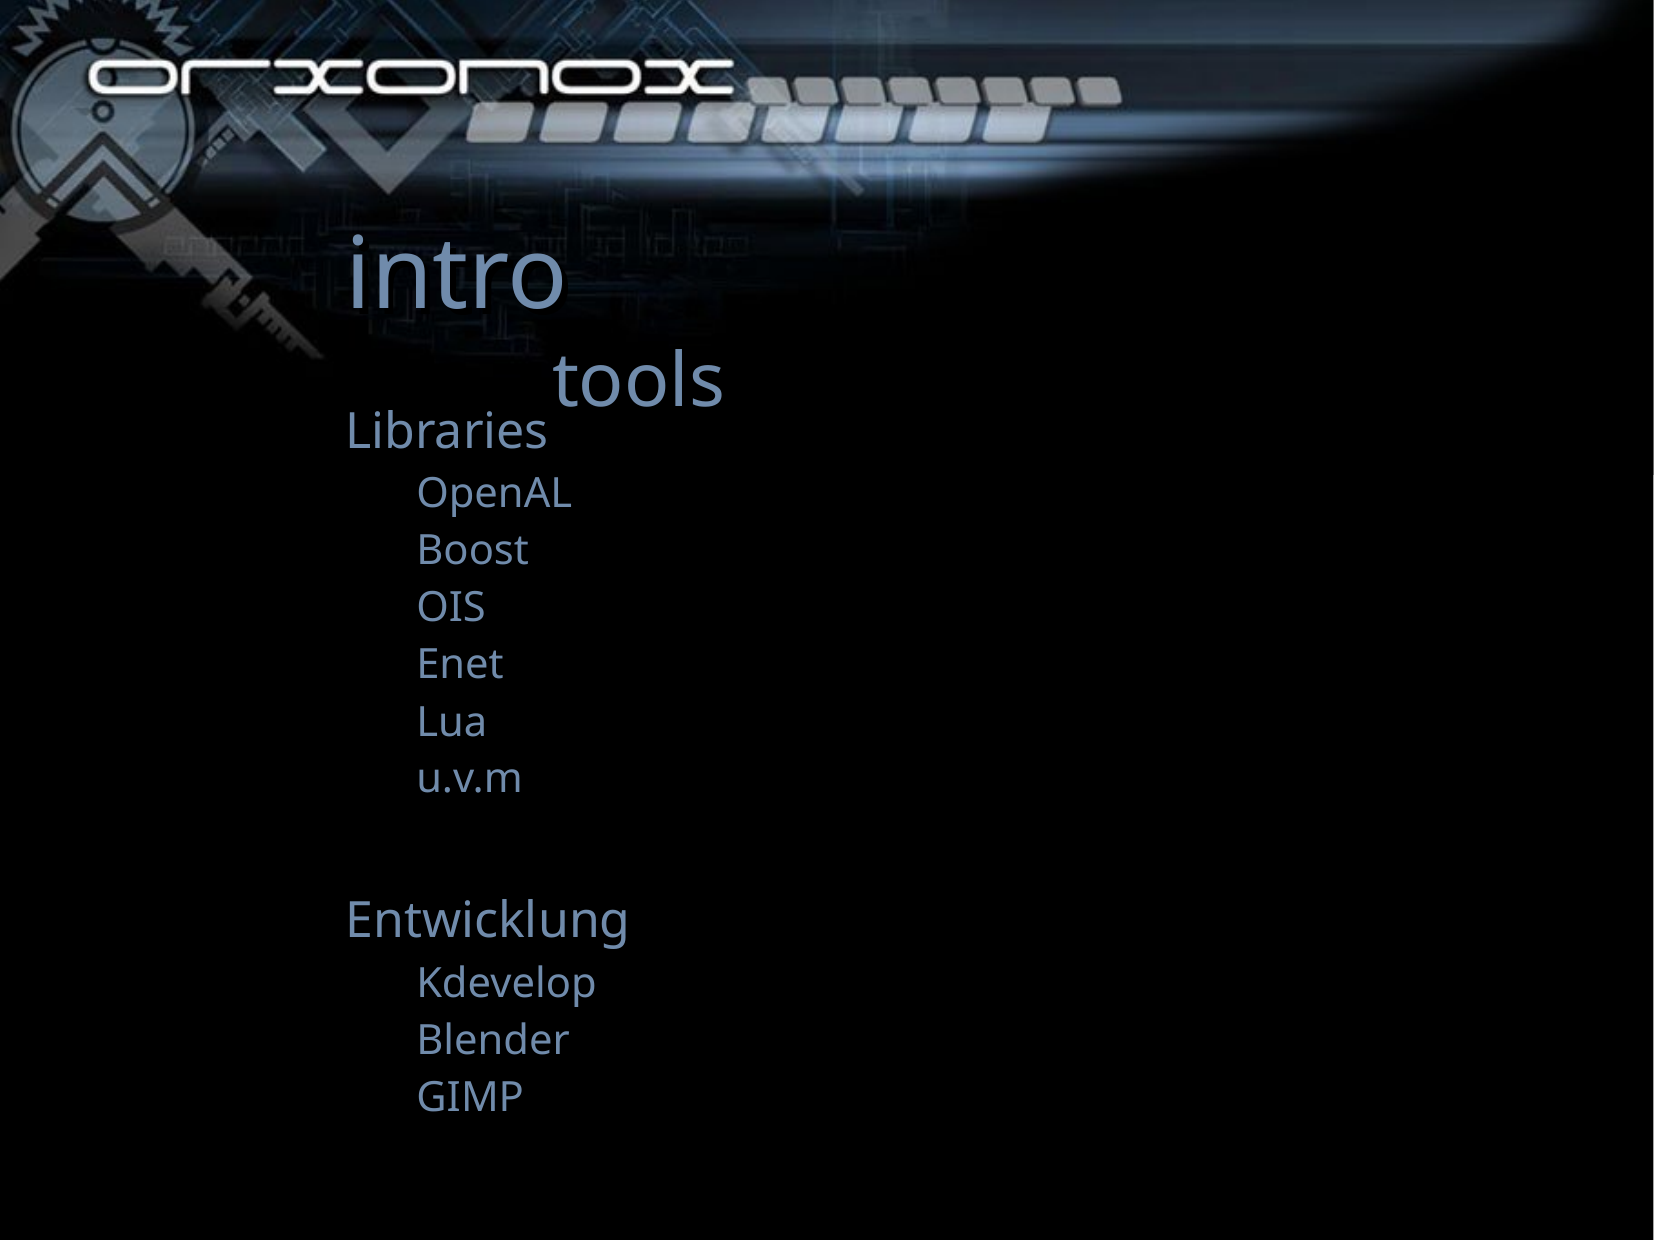

intro
tools
Libraries
OpenAL
Boost
OIS
Enet
Lua
u.v.m
Entwicklung
Kdevelop
Blender
GIMP